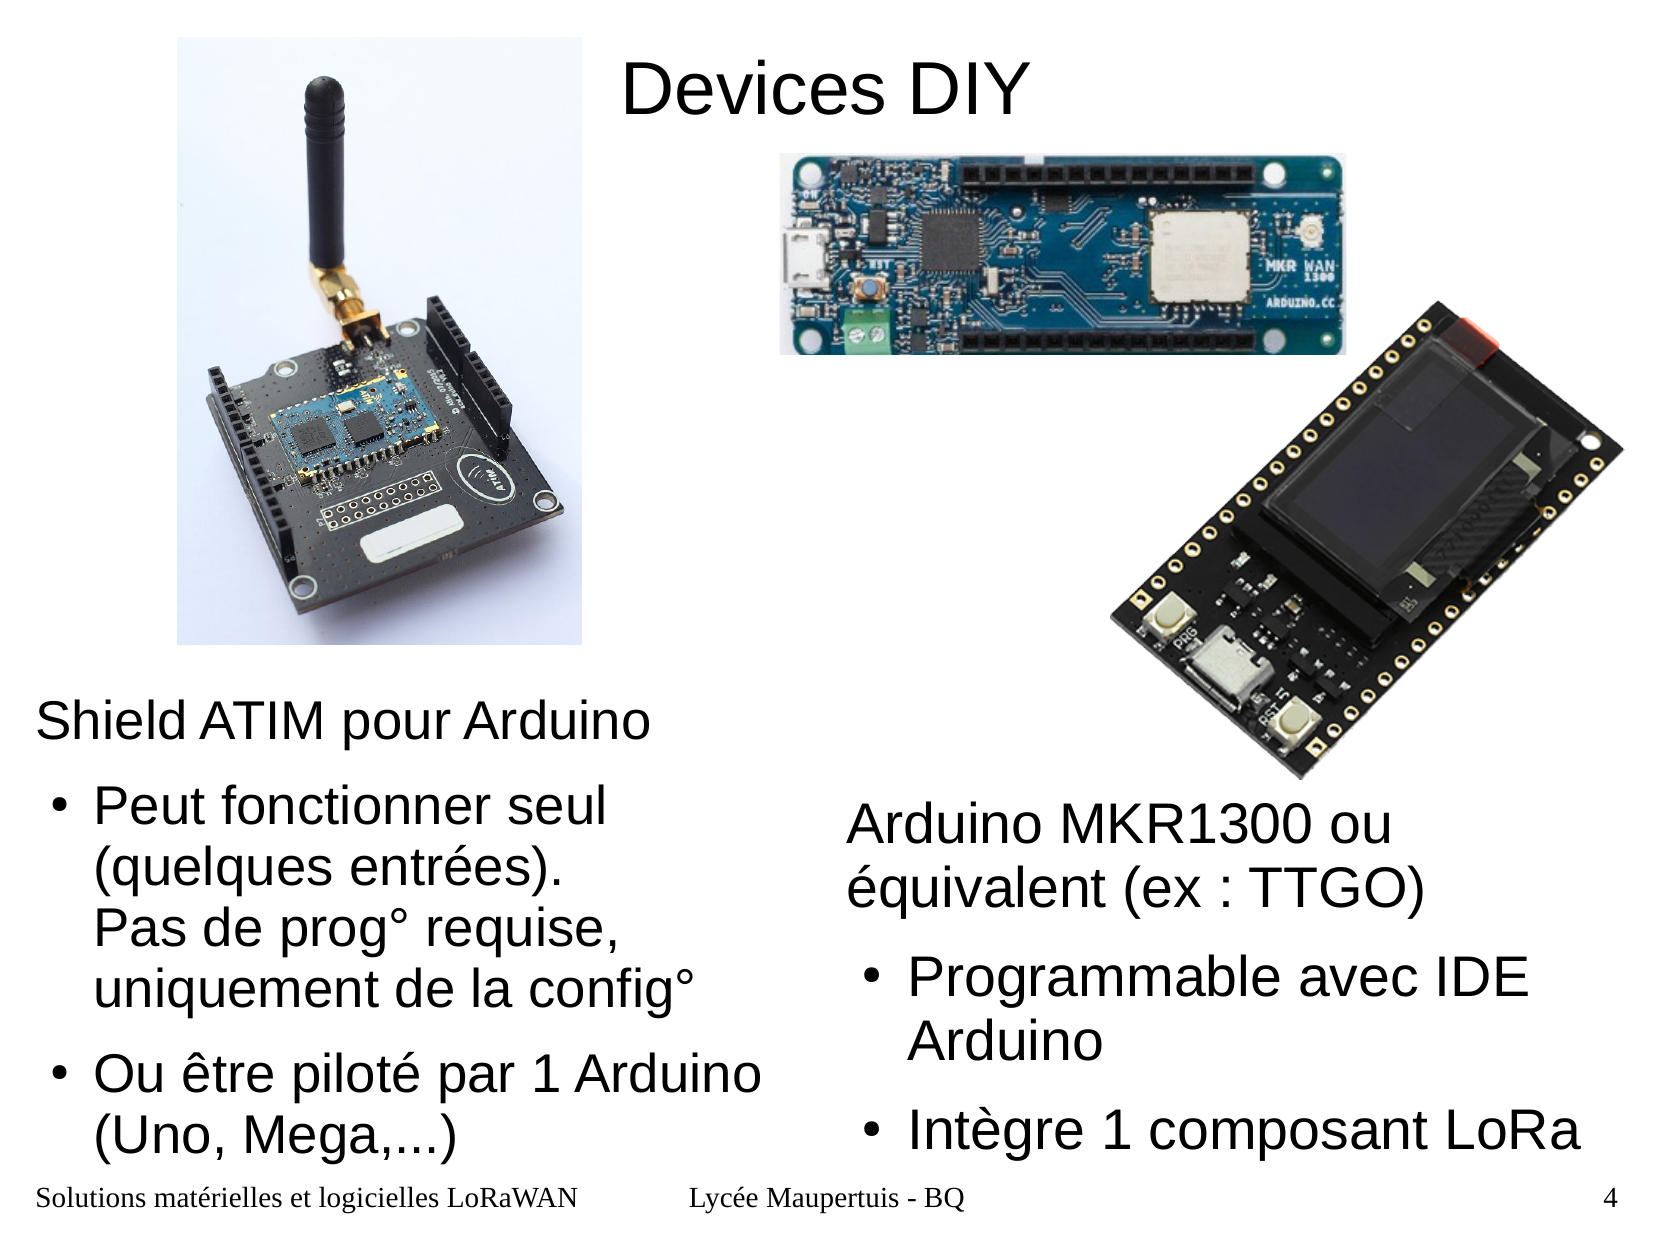

# Devices DIY
Shield ATIM pour Arduino
Peut fonctionner seul
(quelques entrées).
Pas de prog° requise, uniquement de la config°
Ou être piloté par 1 Arduino (Uno, Mega,...)
Arduino MKR1300 ou équivalent (ex : TTGO)
Programmable avec IDE Arduino
Intègre 1 composant LoRa
Solutions matérielles et logicielles LoRaWAN
Lycée Maupertuis - BQ
4